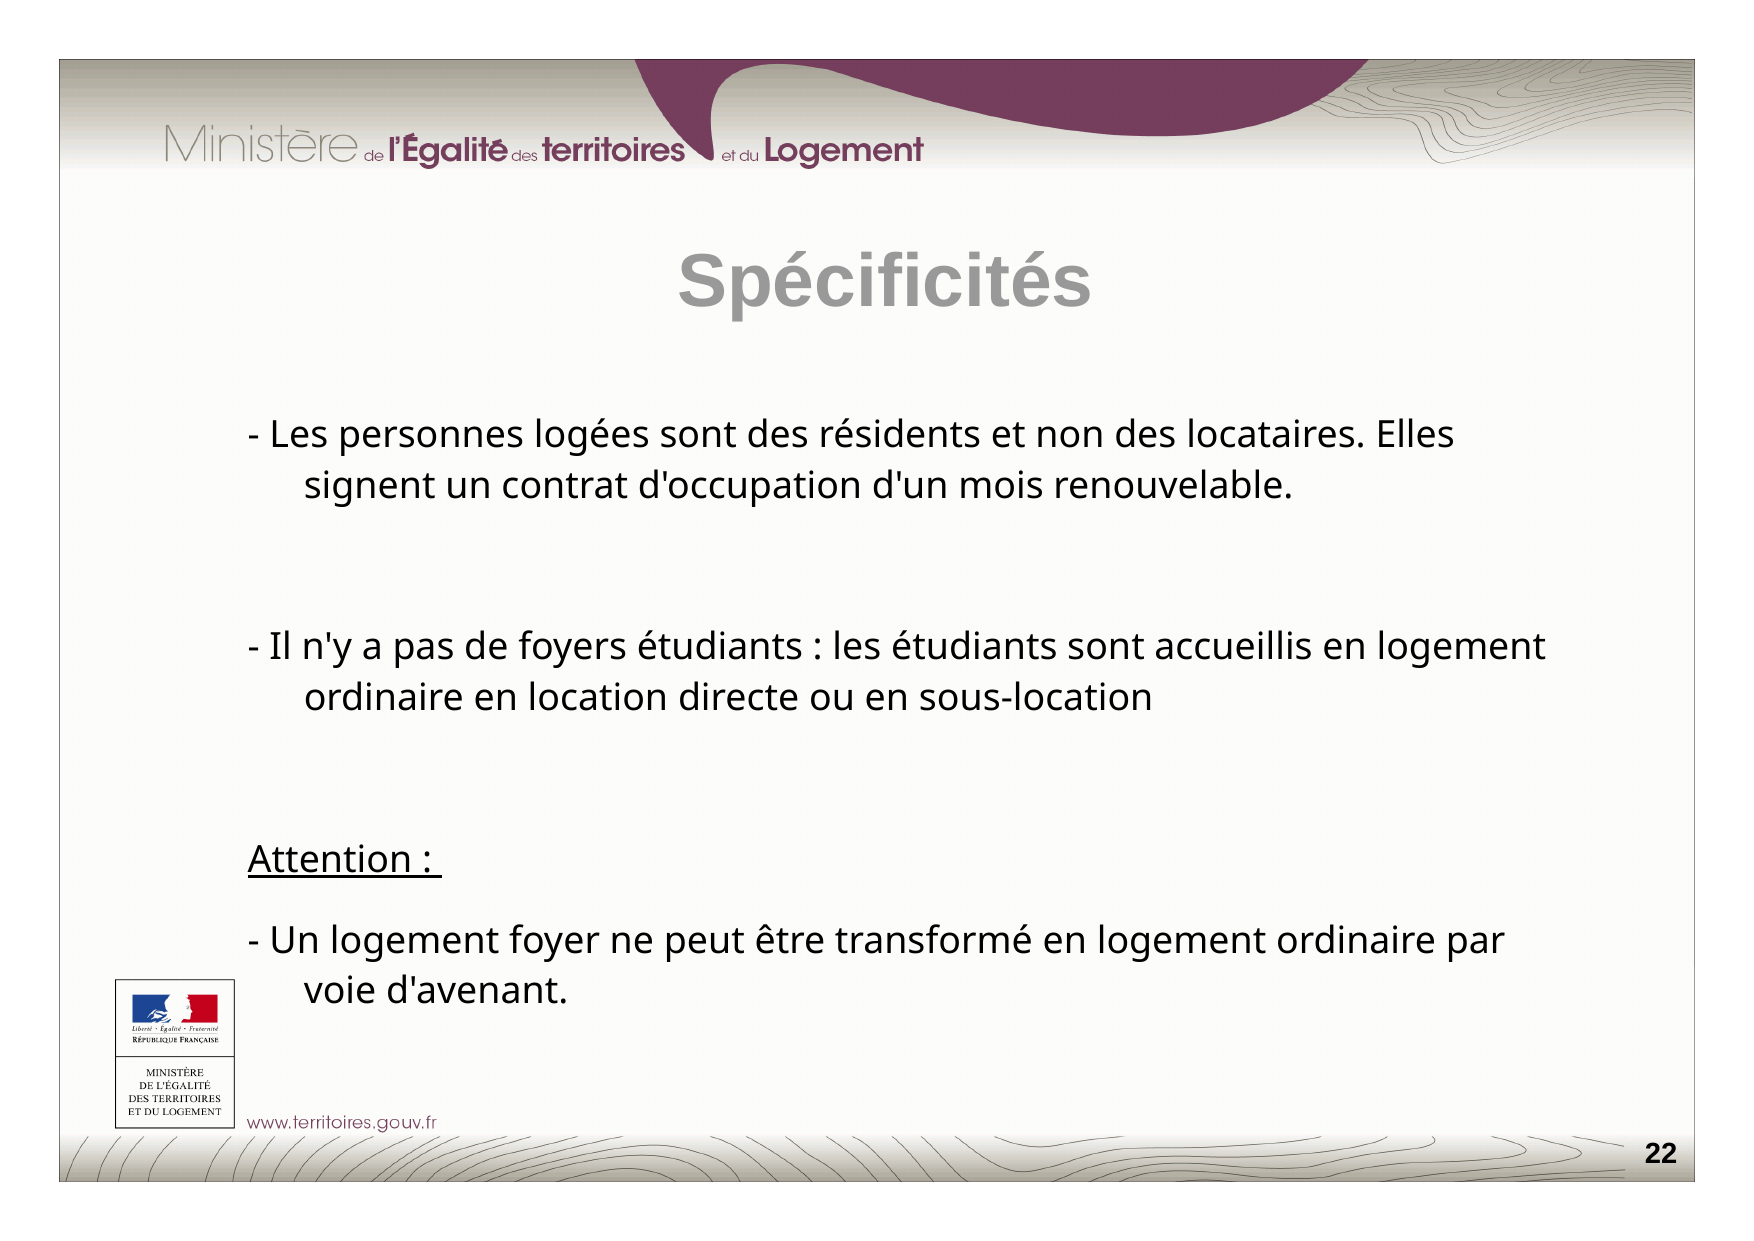

# Spécificités
- Les personnes logées sont des résidents et non des locataires. Elles signent un contrat d'occupation d'un mois renouvelable.
- Il n'y a pas de foyers étudiants : les étudiants sont accueillis en logement ordinaire en location directe ou en sous-location
Attention :
- Un logement foyer ne peut être transformé en logement ordinaire par voie d'avenant.